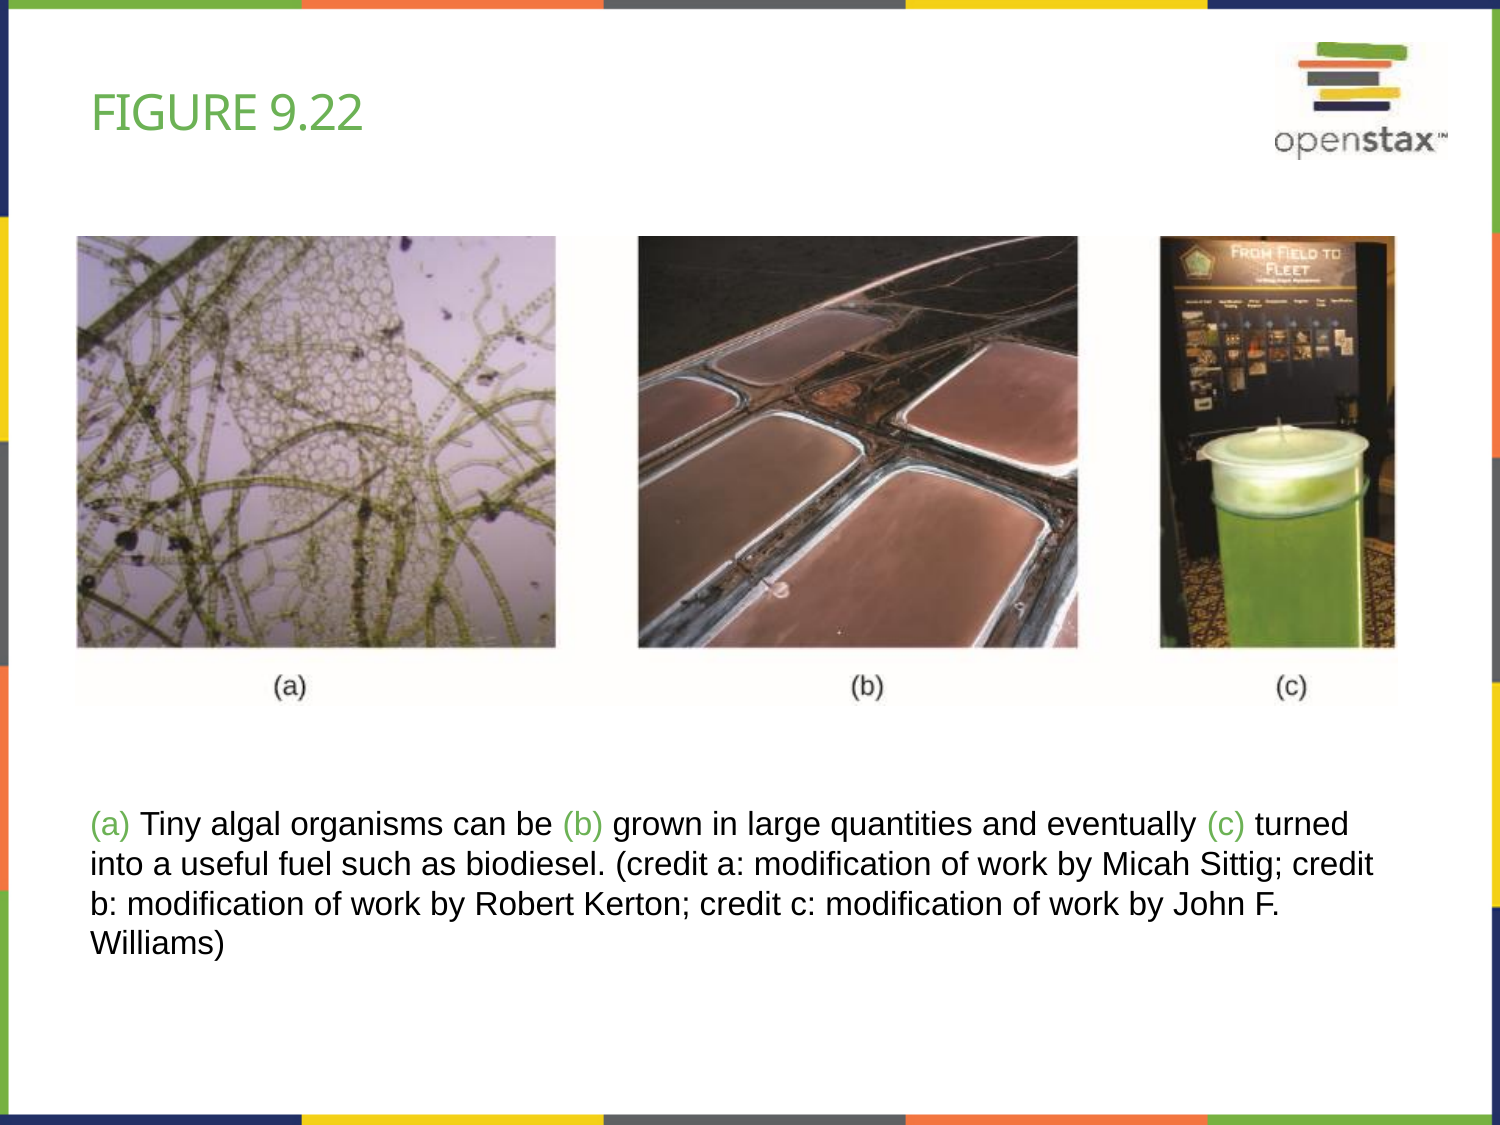

# Figure 9.22
(a) Tiny algal organisms can be (b) grown in large quantities and eventually (c) turned into a useful fuel such as biodiesel. (credit a: modification of work by Micah Sittig; credit b: modification of work by Robert Kerton; credit c: modification of work by John F. Williams)